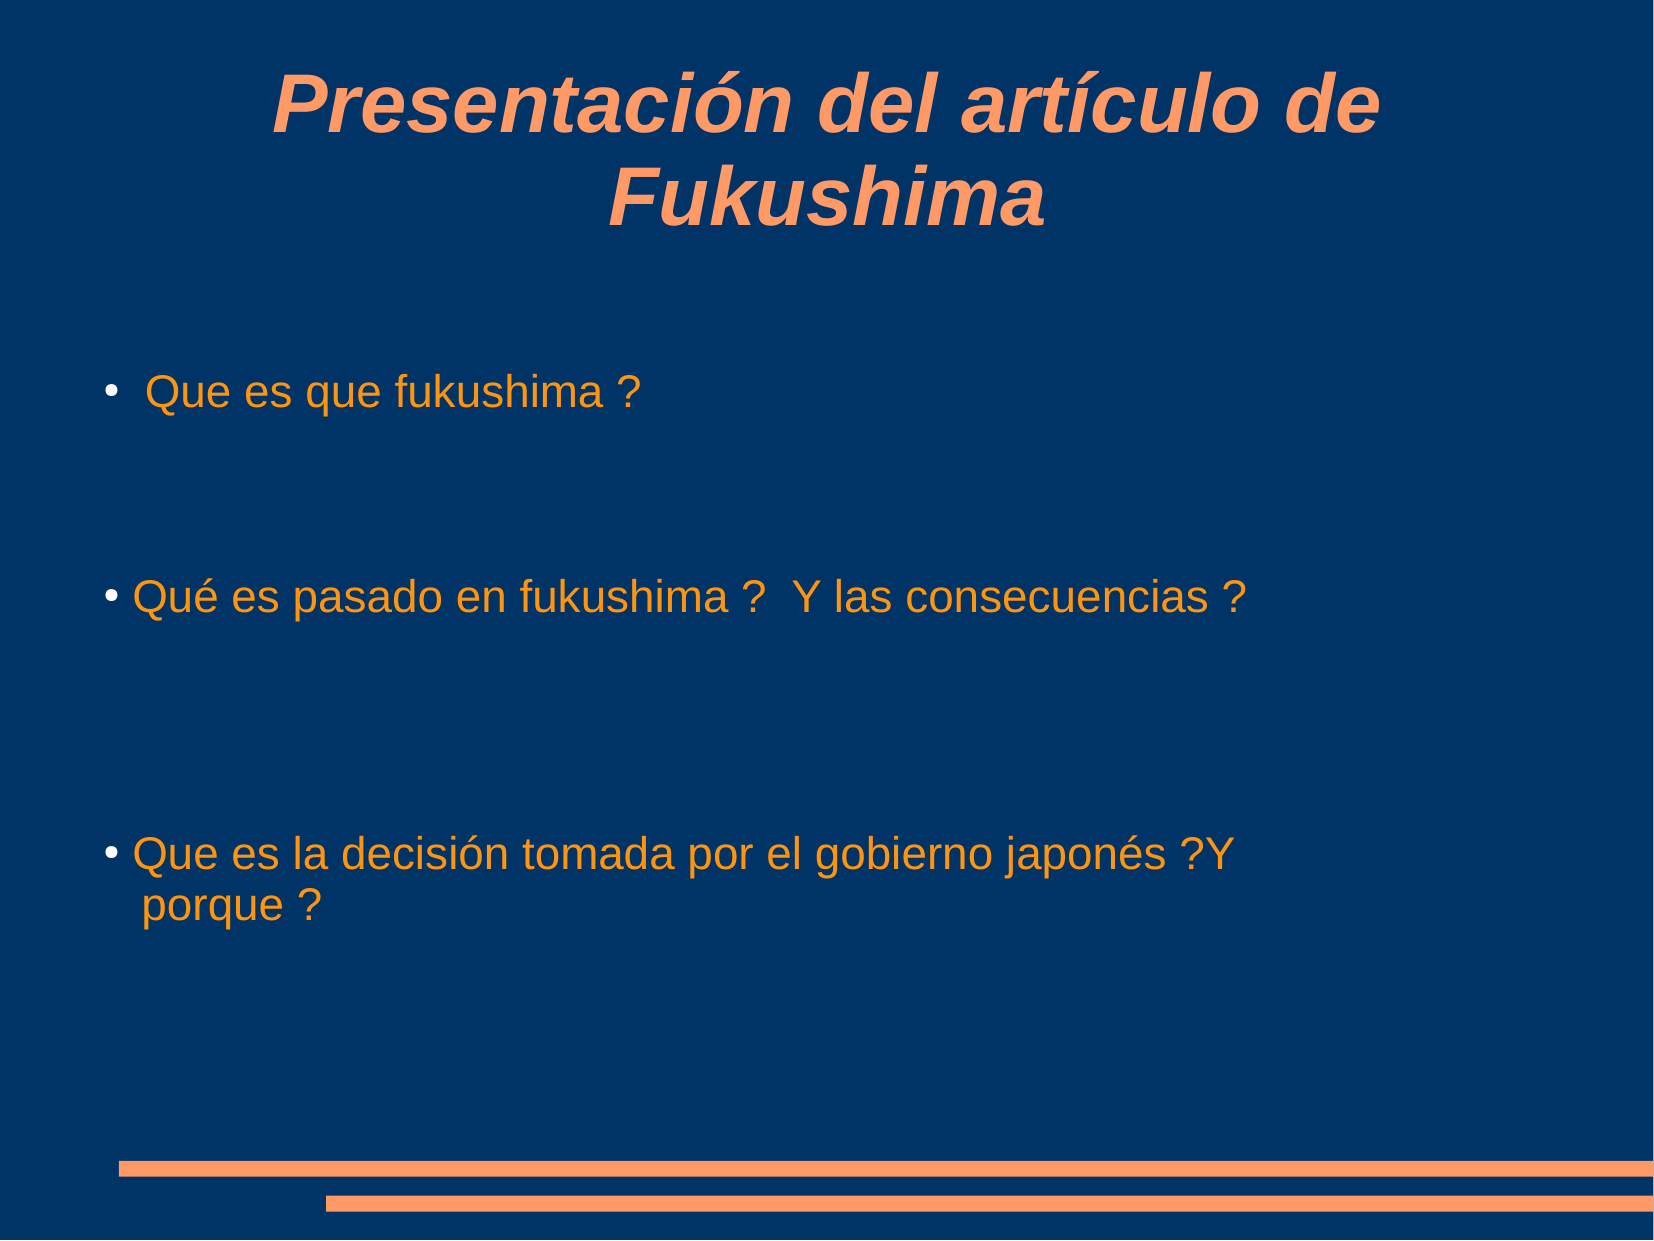

# Presentación del artículo de Fukushima
 Que es que fukushima ?
 Qué es pasado en fukushima ? Y las consecuencias ?
 Que es la decisión tomada por el gobierno japonés ?Y porque ?